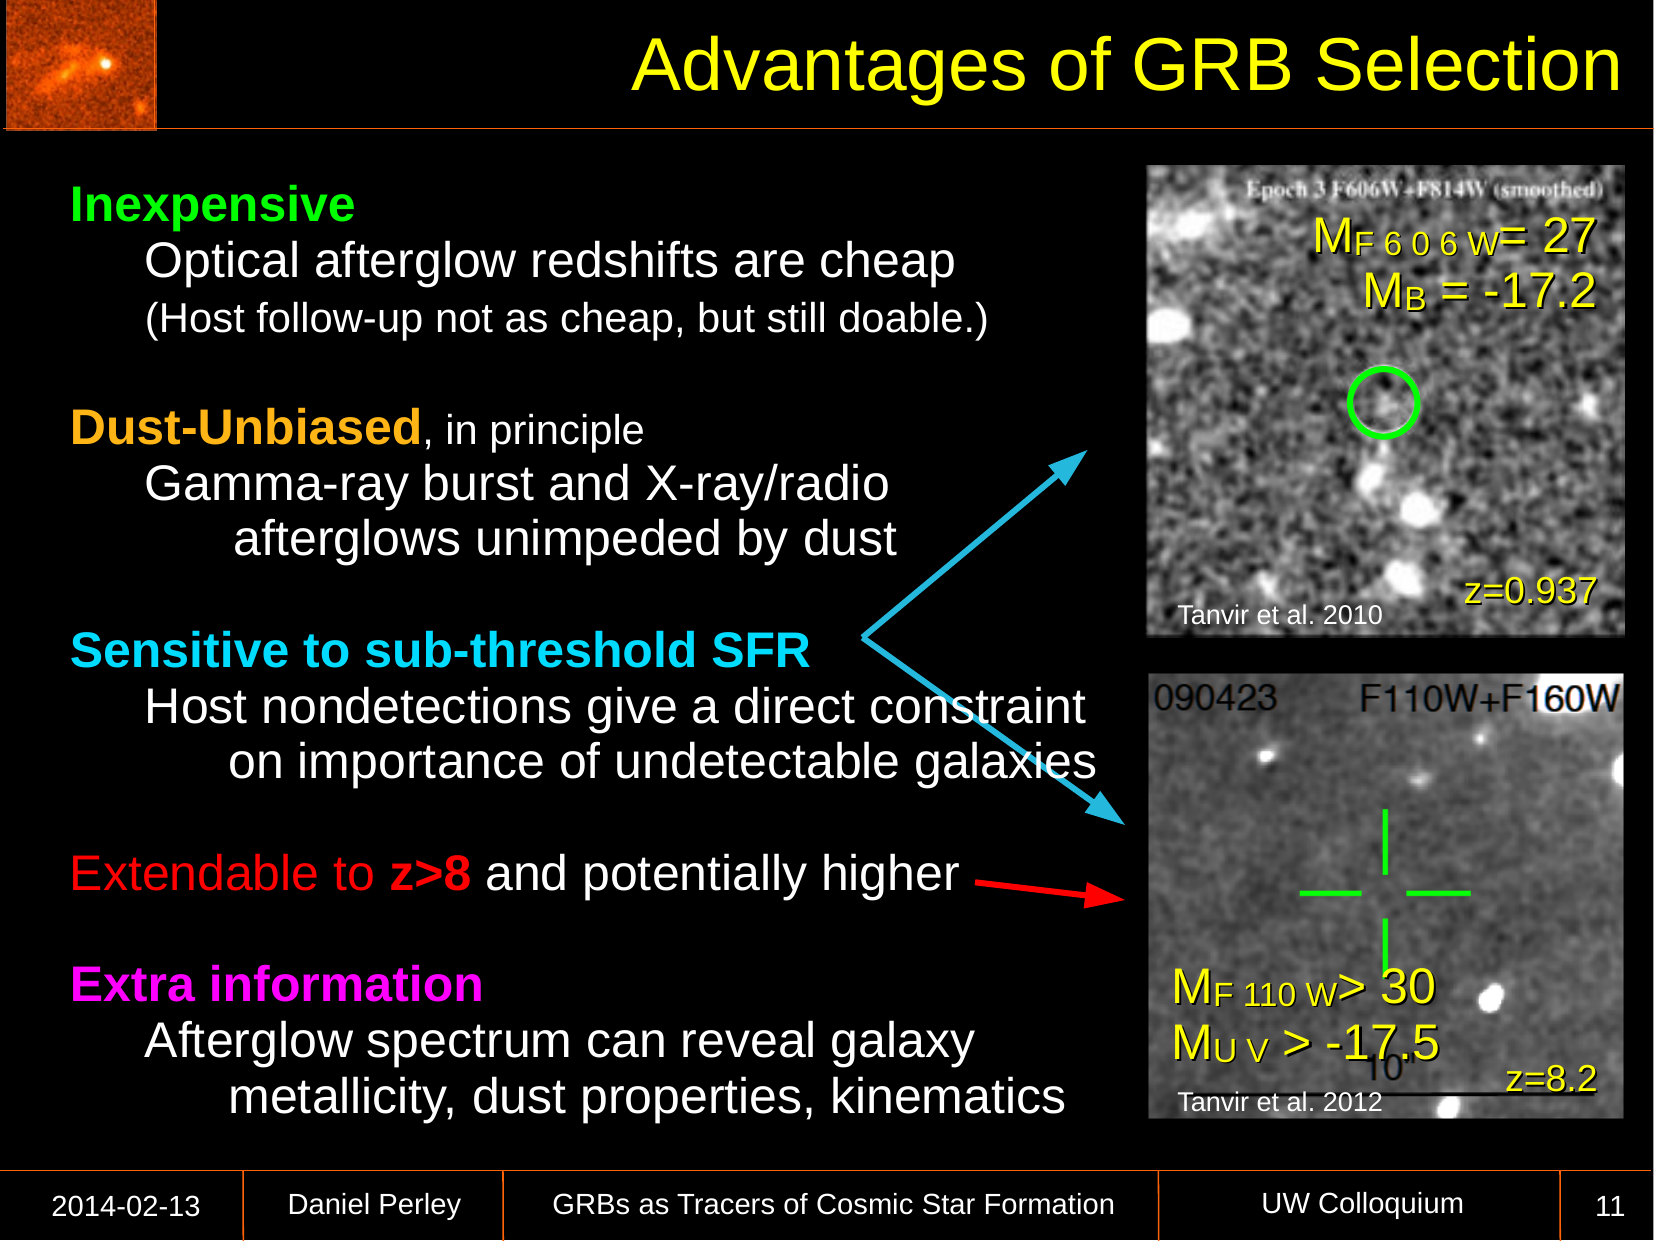

# Advantages of GRB Selection
Inexpensive
	Optical afterglow redshifts are cheap
	(Host follow-up not as cheap, but still doable.)
Dust-Unbiased, in principle
	Gamma-ray burst and X-ray/radio
		 afterglows unimpeded by dust
Sensitive to sub-threshold SFR
	Host nondetections give a direct constraint
 	 on importance of undetectable galaxies
Extendable to z>8 and potentially higher
Extra information
	Afterglow spectrum can reveal galaxy
 	 metallicity, dust properties, kinematics
MF 6 0 6 W= 27
MB = -17.2
z=0.937
Tanvir et al. 2010
MF 110 W> 30
MU V > -17.5
z=8.2
Tanvir et al. 2012
2014-02-13
11